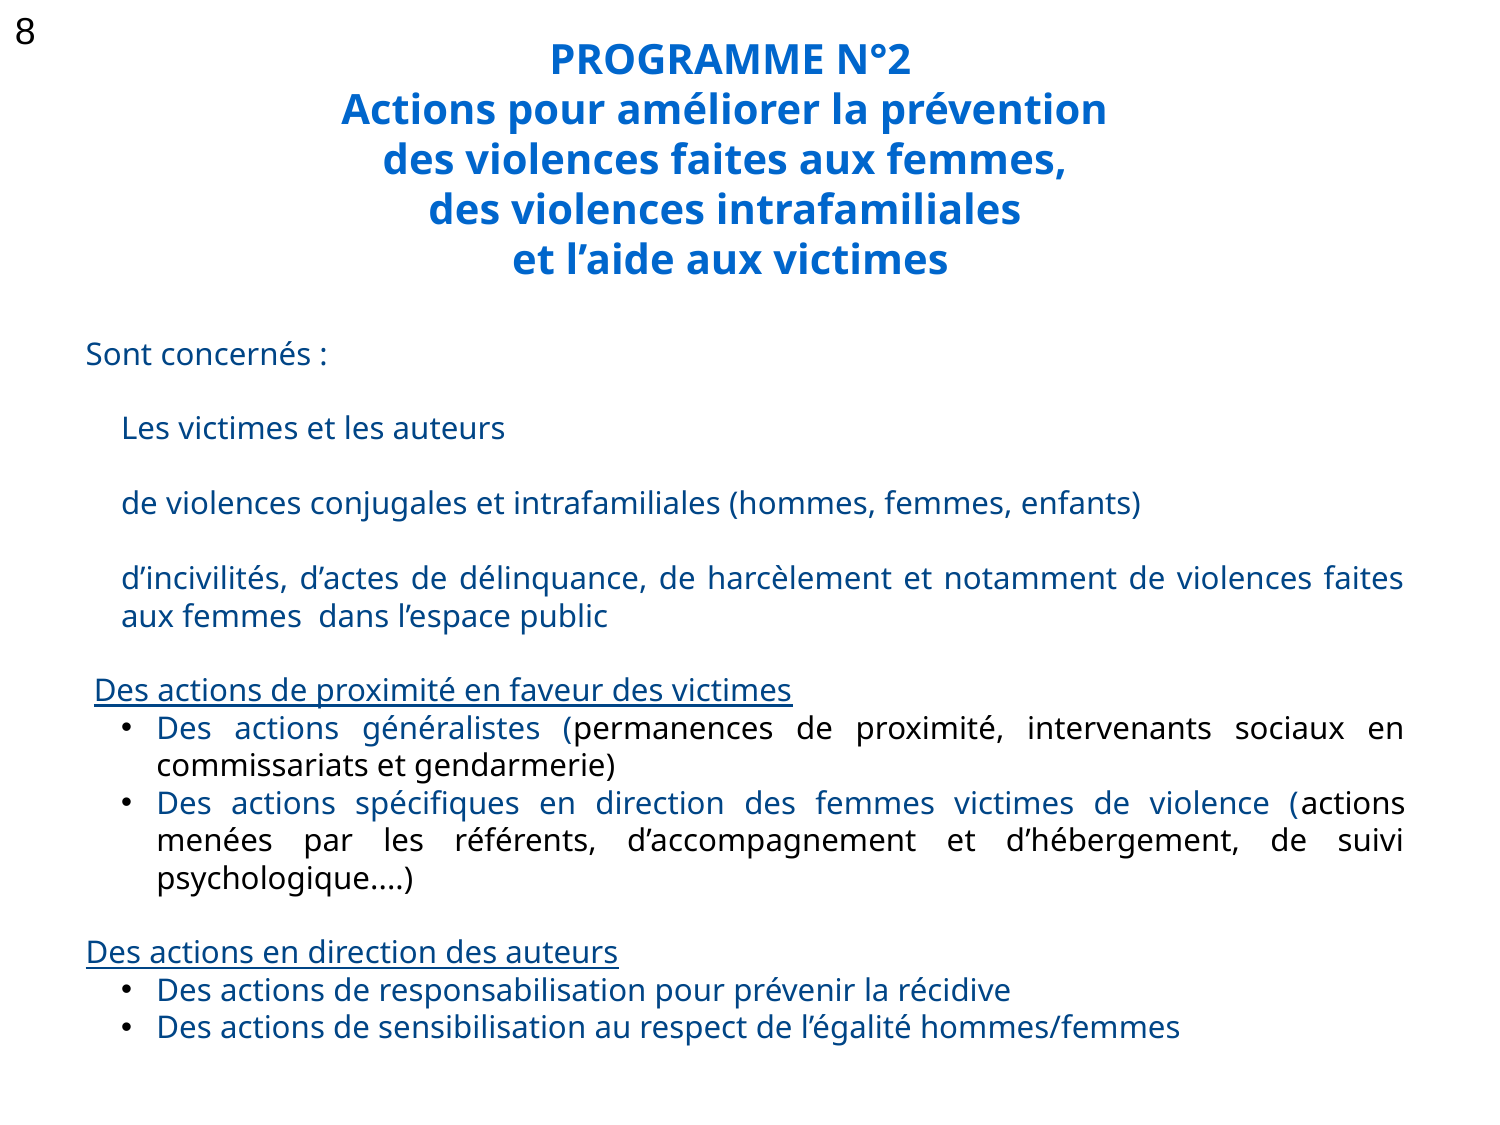

PROGRAMME N°2
Actions pour améliorer la prévention
des violences faites aux femmes,
des violences intrafamiliales
et l’aide aux victimes
Sont concernés :
Les victimes et les auteurs
de violences conjugales et intrafamiliales (hommes, femmes, enfants)
d’incivilités, d’actes de délinquance, de harcèlement et notamment de violences faites aux femmes dans l’espace public
 Des actions de proximité en faveur des victimes
Des actions généralistes (permanences de proximité, intervenants sociaux en commissariats et gendarmerie)
Des actions spécifiques en direction des femmes victimes de violence (actions menées par les référents, d’accompagnement et d’hébergement, de suivi psychologique....)
Des actions en direction des auteurs
Des actions de responsabilisation pour prévenir la récidive
Des actions de sensibilisation au respect de l’égalité hommes/femmes